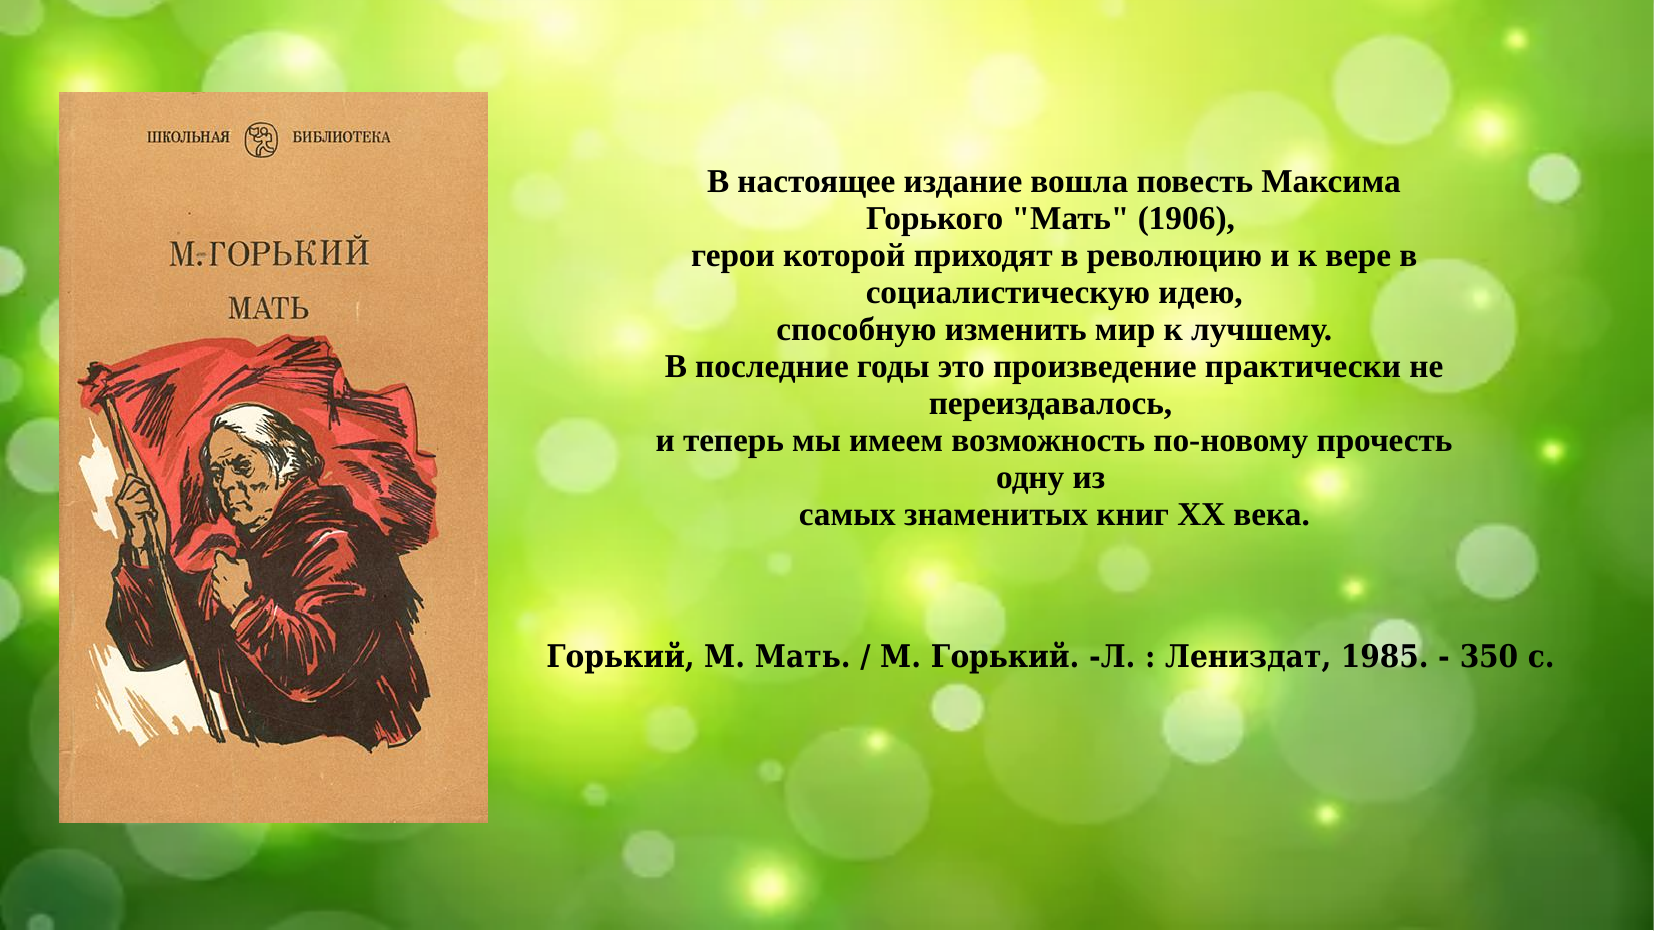

В настоящее издание вошла повесть Максима Горького "Мать" (1906),
герои которой приходят в революцию и к вере в социалистическую идею,
 способную изменить мир к лучшему.
В последние годы это произведение практически не переиздавалось,
и теперь мы имеем возможность по-новому прочесть одну из
самых знаменитых книг XX века.
Горький, М. Мать. / М. Горький. -Л. : Лениздат, 1985. - 350 с.